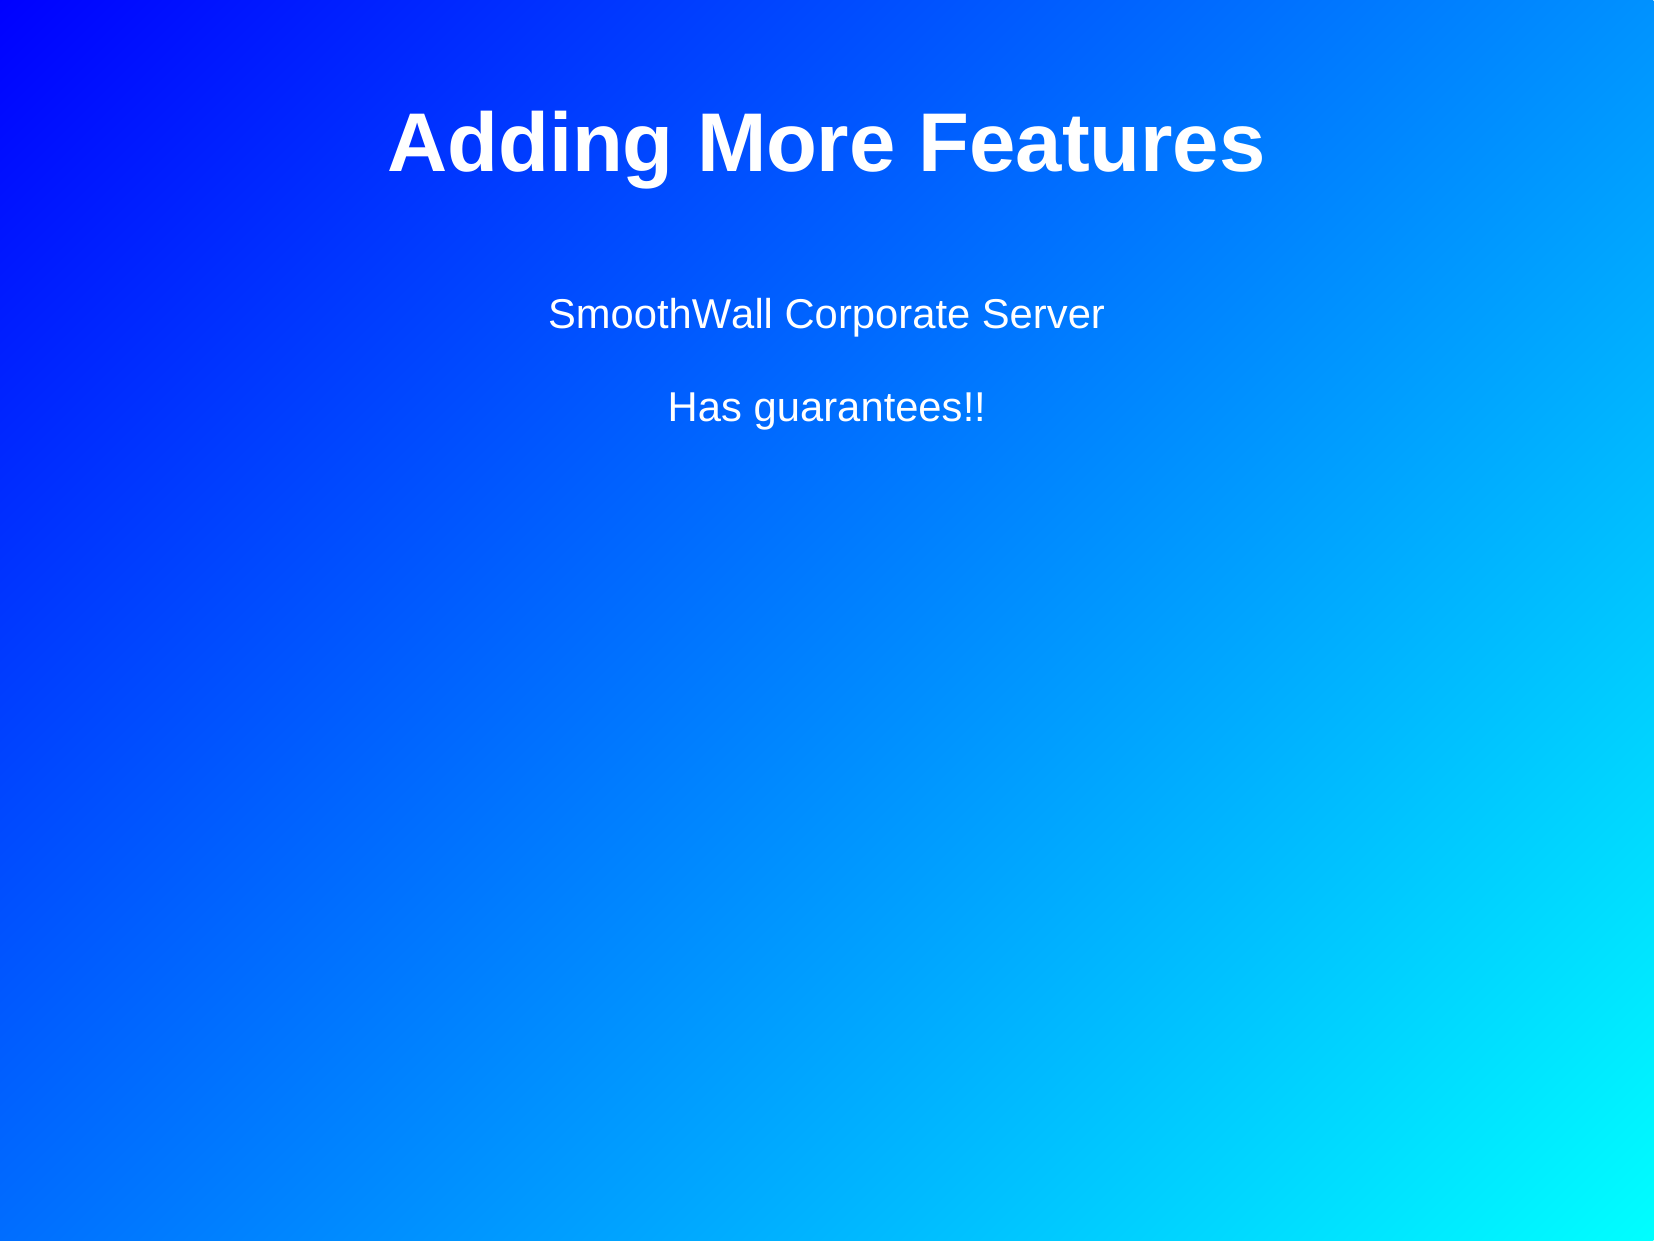

Adding More Features
SmoothWall Corporate Server
Has guarantees!!